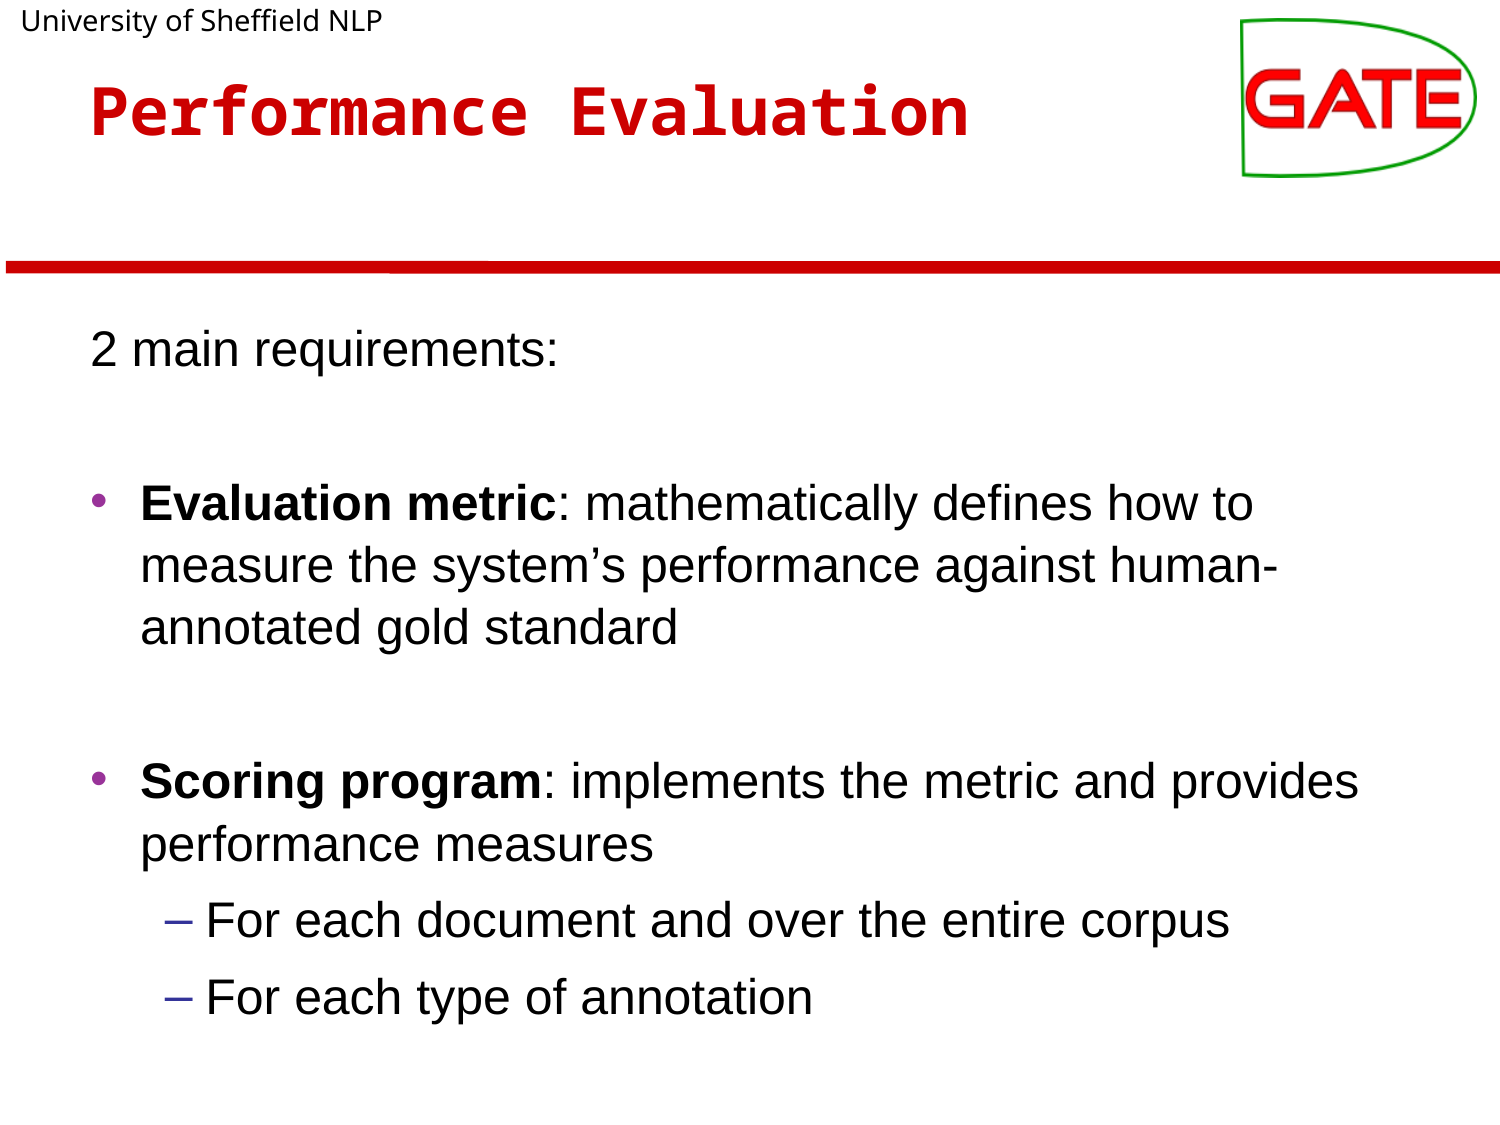

# Performance Evaluation
2 main requirements:
Evaluation metric: mathematically defines how to measure the system’s performance against human-annotated gold standard
Scoring program: implements the metric and provides performance measures
For each document and over the entire corpus
For each type of annotation